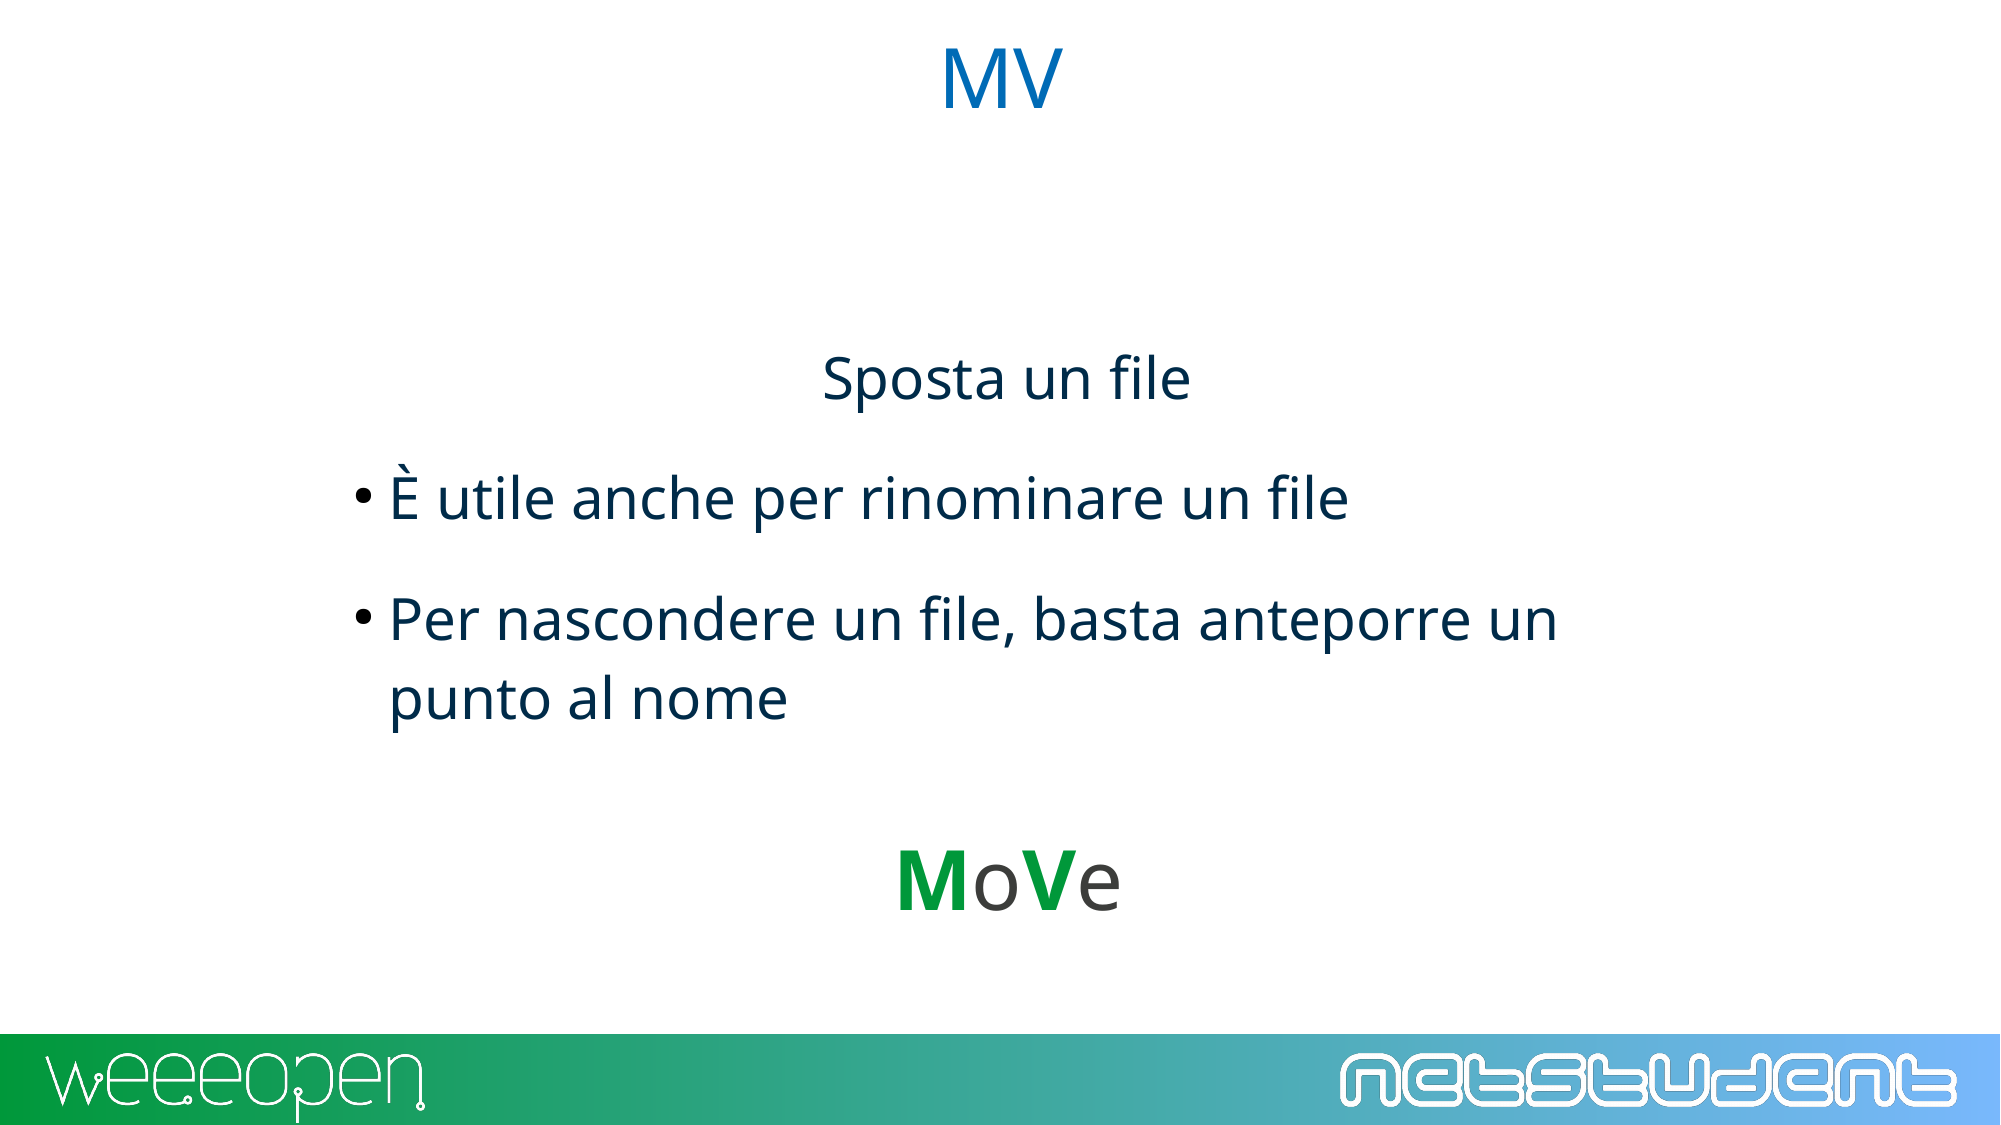

# MV
Sposta un file
È utile anche per rinominare un file
Per nascondere un file, basta anteporre un punto al nome
MoVe